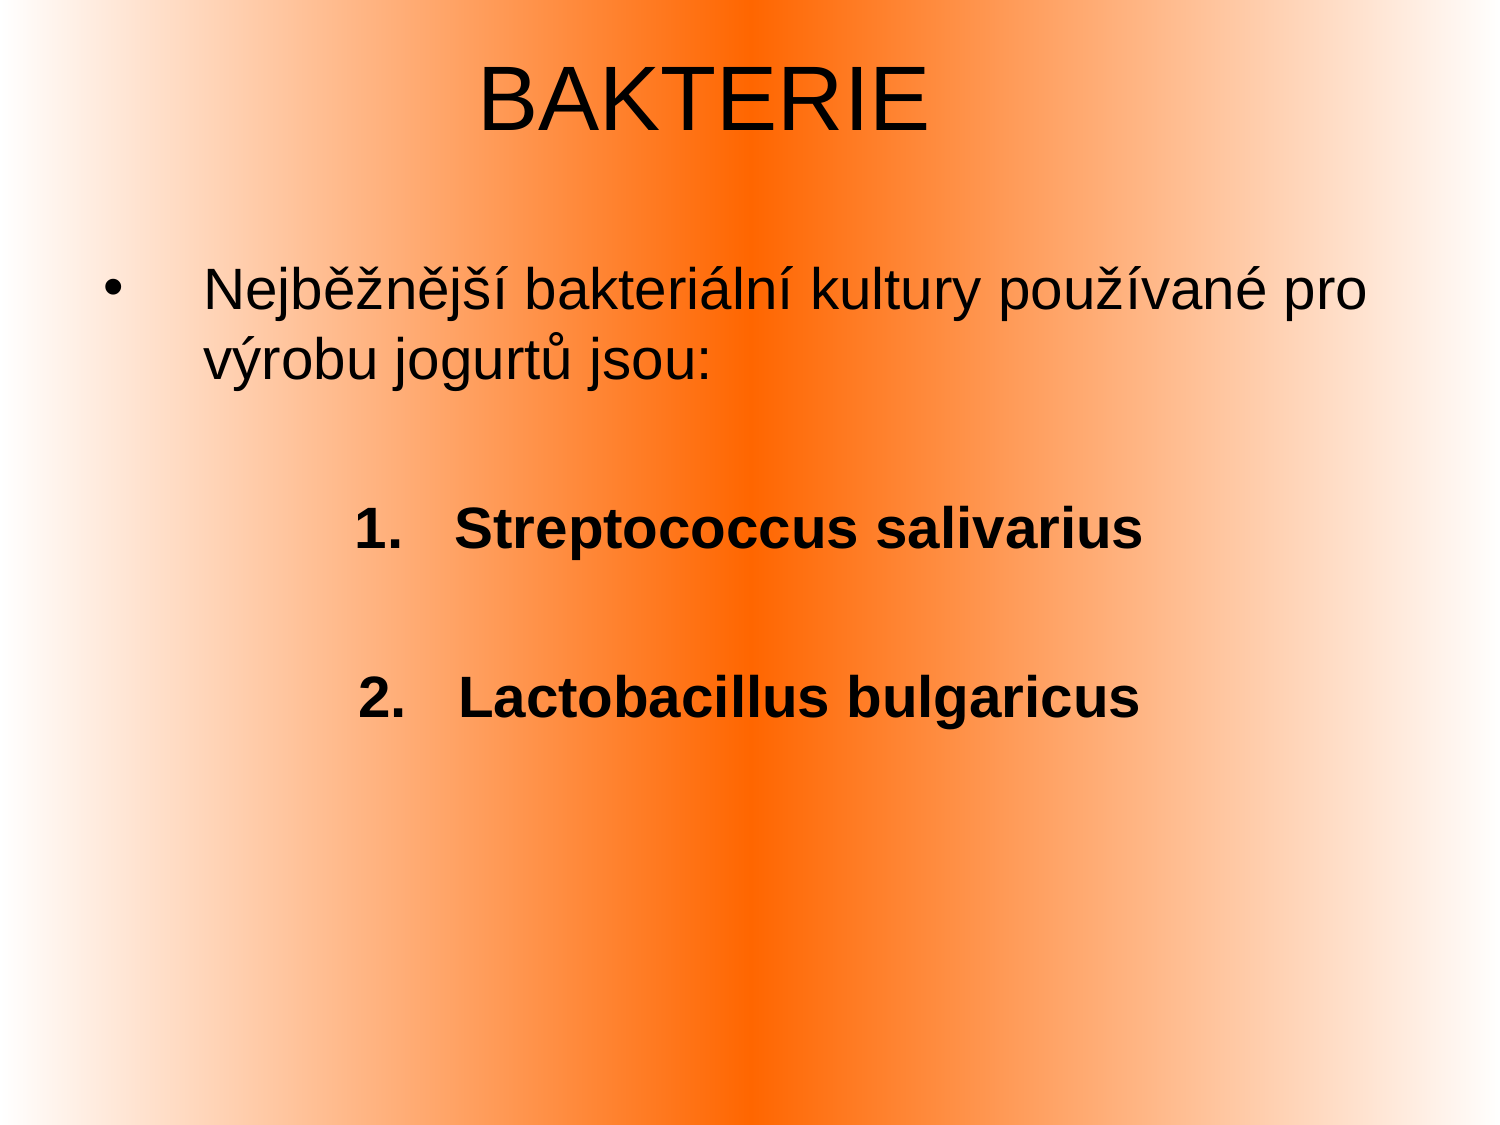

# BAKTERIE
Nejběžnější bakteriální kultury používané pro výrobu jogurtů jsou:
Streptococcus salivarius
Lactobacillus bulgaricus